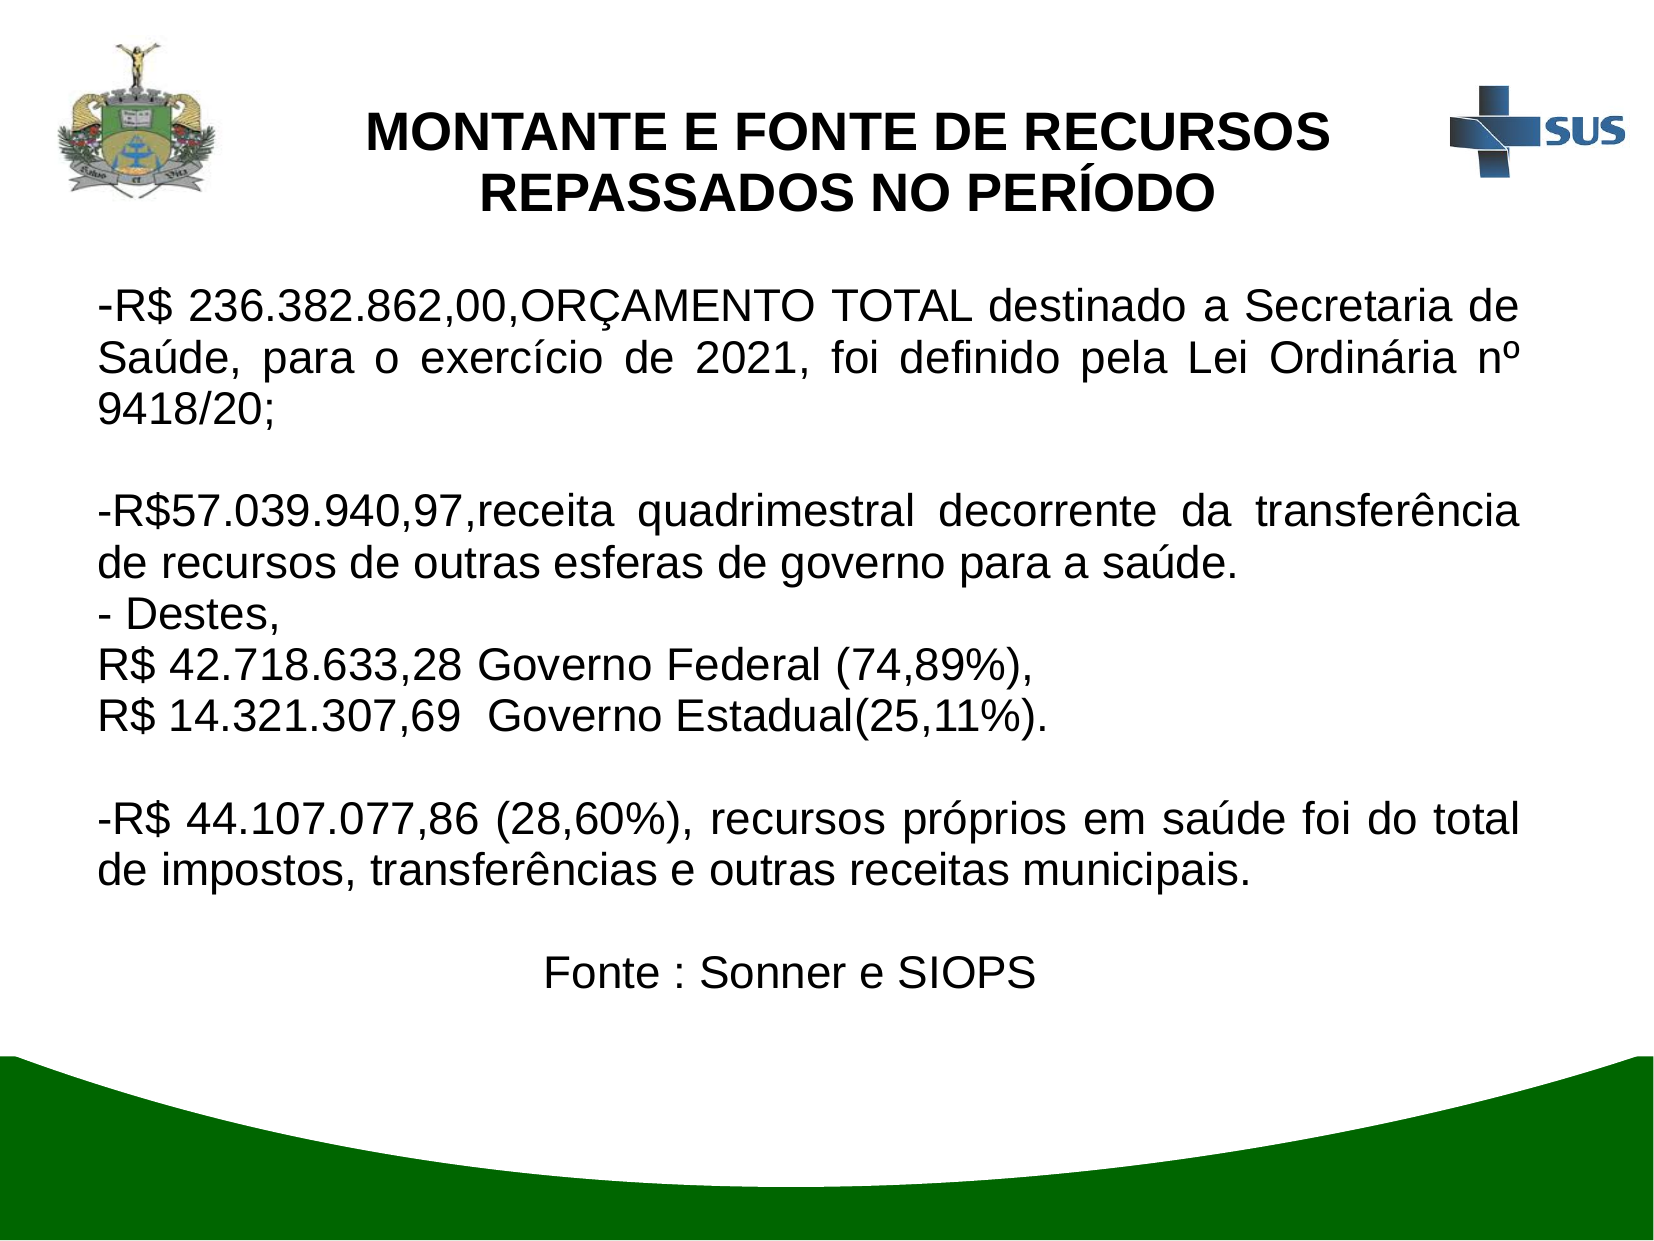

MONTANTE E FONTE DE RECURSOS REPASSADOS NO PERÍODO
-R$ 236.382.862,00,ORÇAMENTO TOTAL destinado a Secretaria de Saúde, para o exercício de 2021, foi definido pela Lei Ordinária nº 9418/20;
-R$57.039.940,97,receita quadrimestral decorrente da transferência de recursos de outras esferas de governo para a saúde.
- Destes,
R$ 42.718.633,28 Governo Federal (74,89%), R$ 14.321.307,69 Governo Estadual(25,11%).
-R$ 44.107.077,86 (28,60%), recursos próprios em saúde foi do total de impostos, transferências e outras receitas municipais.
 Fonte : Sonner e SIOPS